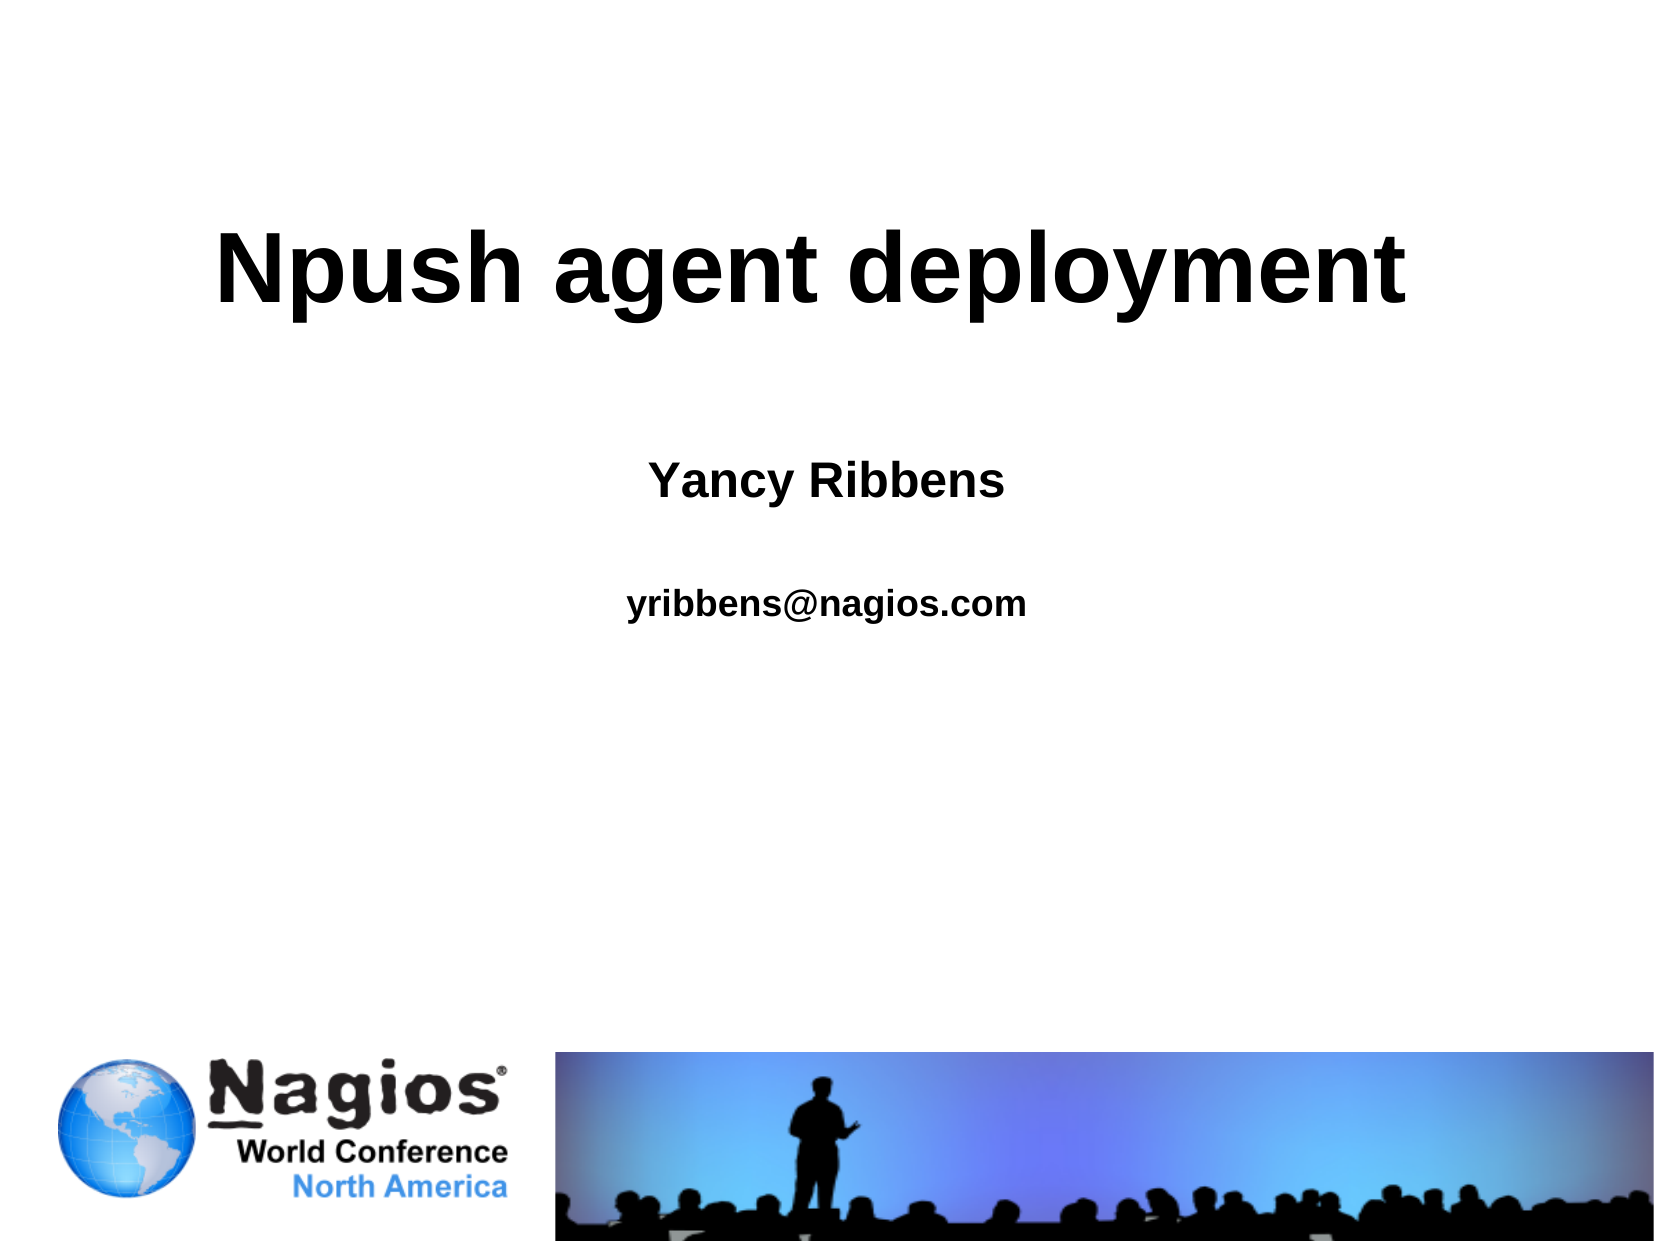

Npush agent deployment
Yancy Ribbens
yribbens@nagios.com
#